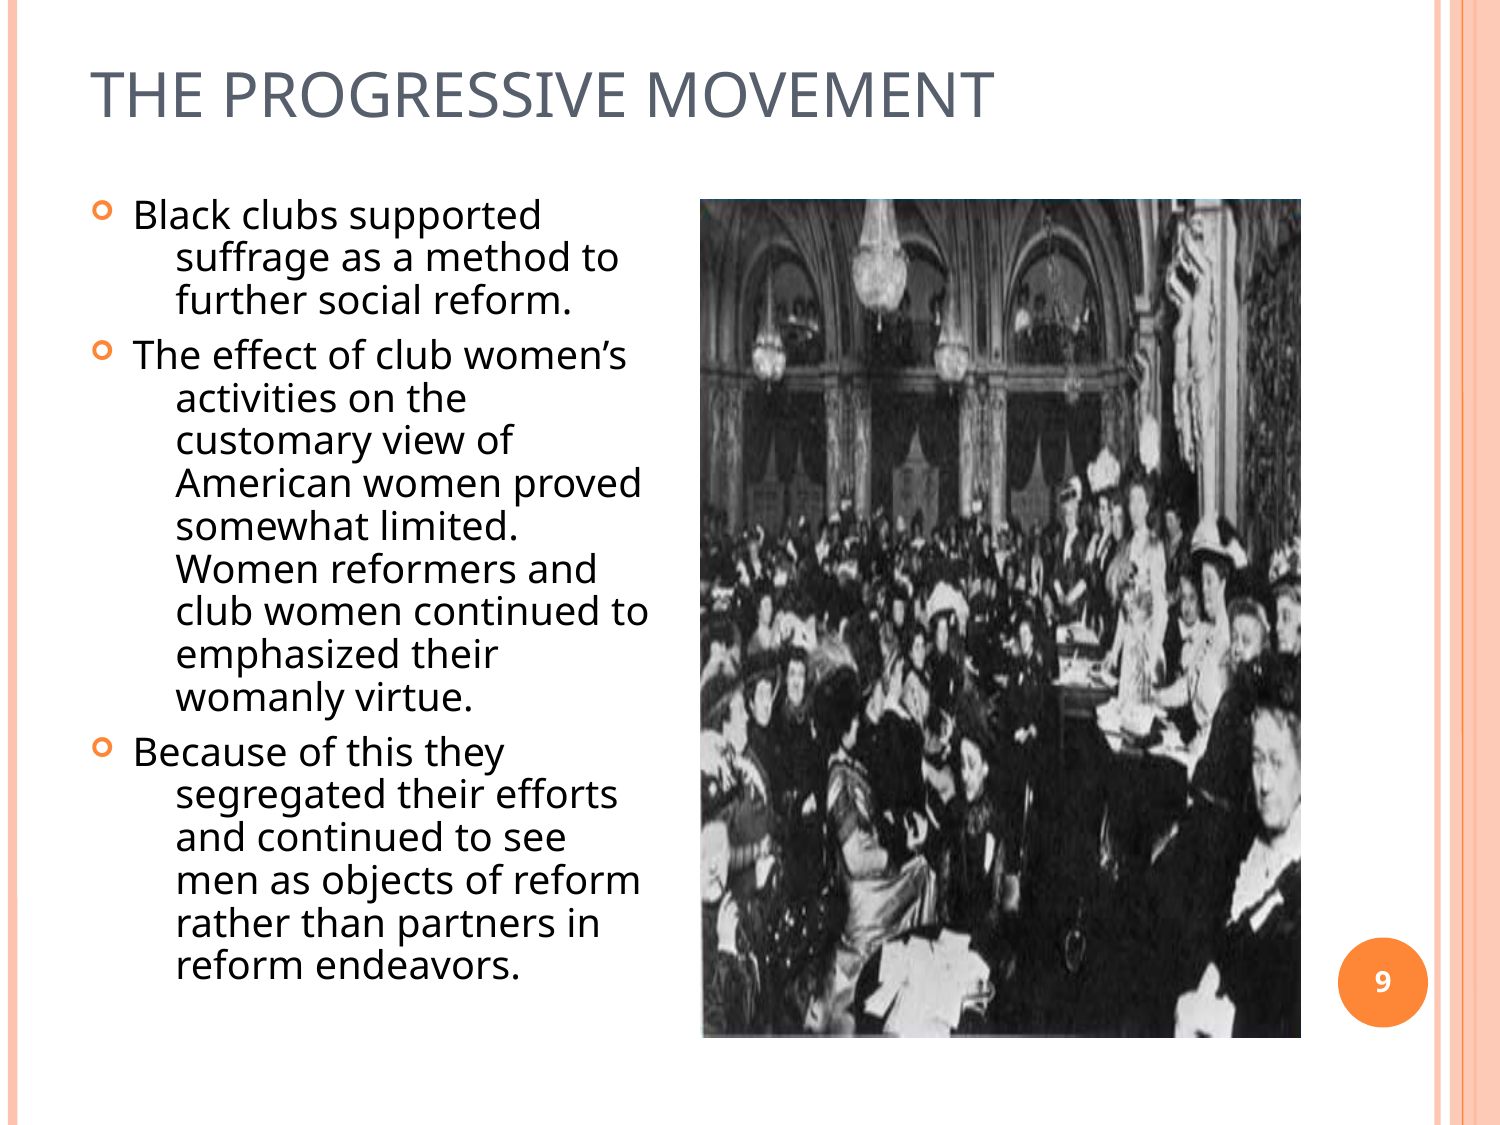

# The Progressive Movement
Black clubs supported suffrage as a method to further social reform.
The effect of club women’s activities on the customary view of American women proved somewhat limited. Women reformers and club women continued to emphasized their womanly virtue.
Because of this they segregated their efforts and continued to see men as objects of reform rather than partners in reform endeavors.